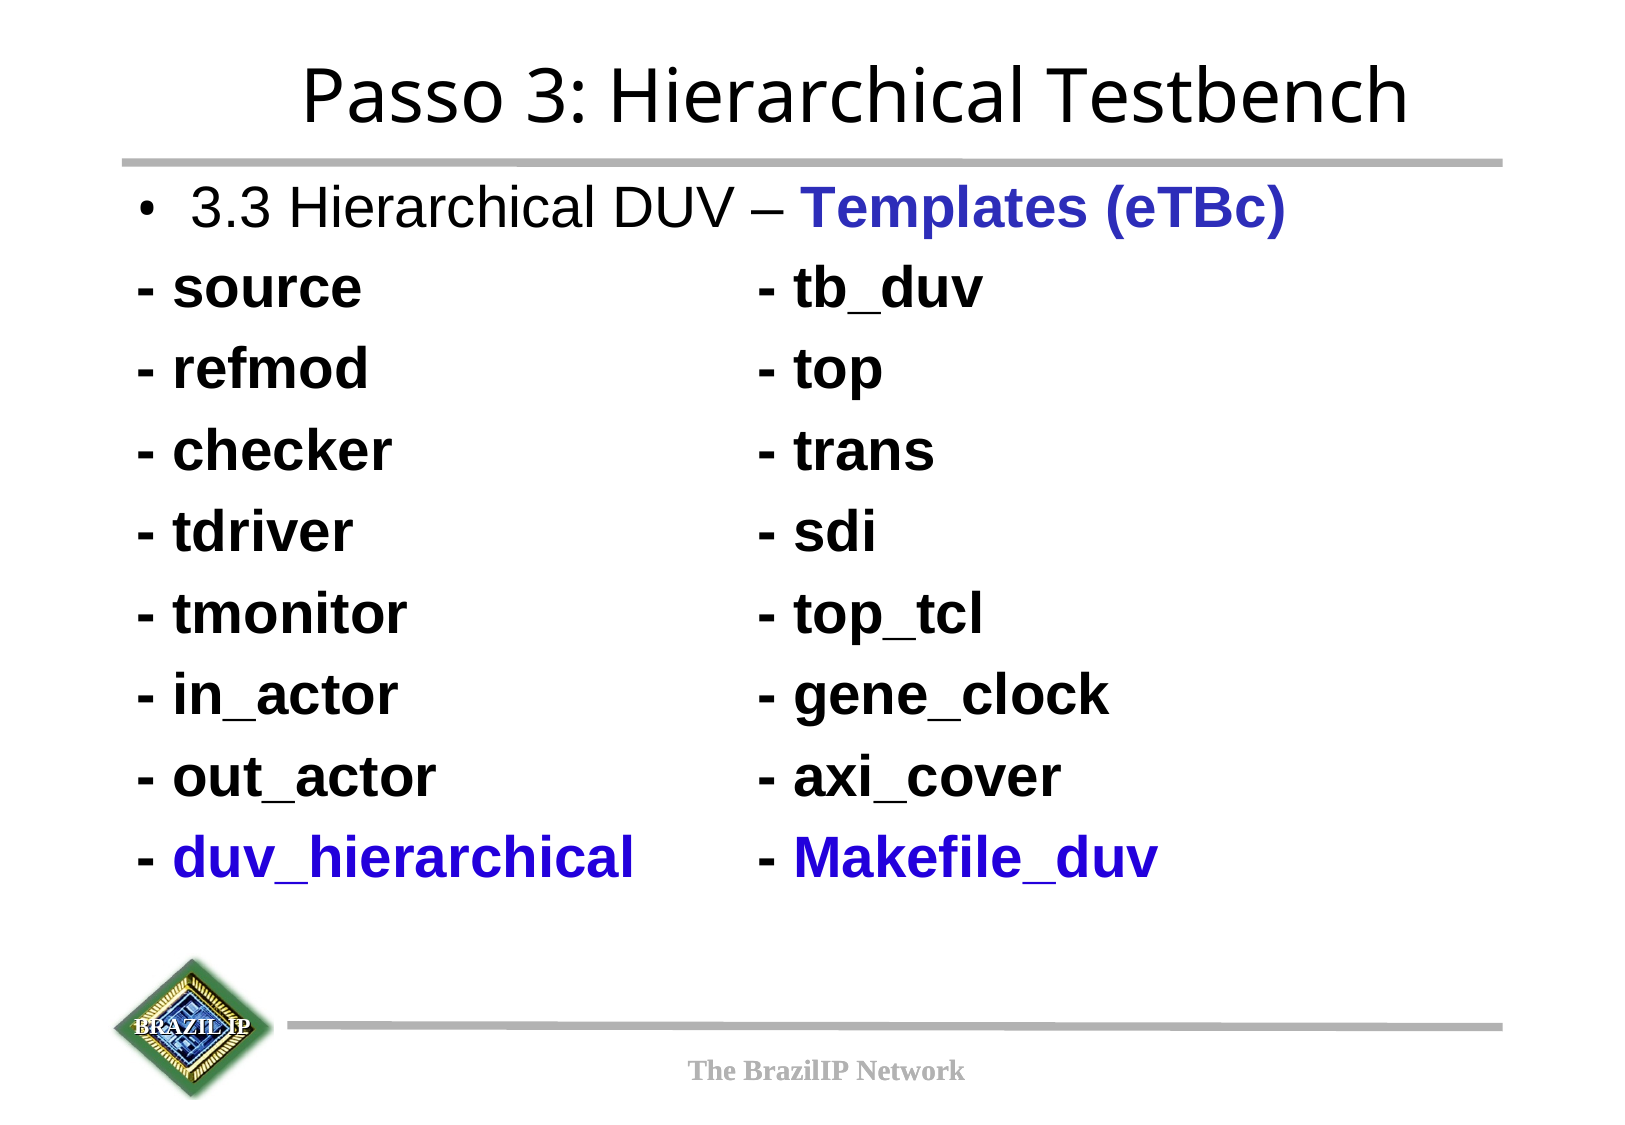

Passo 3: Hierarchical Testbench
# 3.3 Hierarchical DUV – Templates (eTBc)
- source						- tb_duv
- refmod						- top
- checker					- trans
- tdriver						- sdi
- tmonitor					- top_tcl
- in_actor					- gene_clock
- out_actor					- axi_cover
- duv_hierarchical		- Makefile_duv